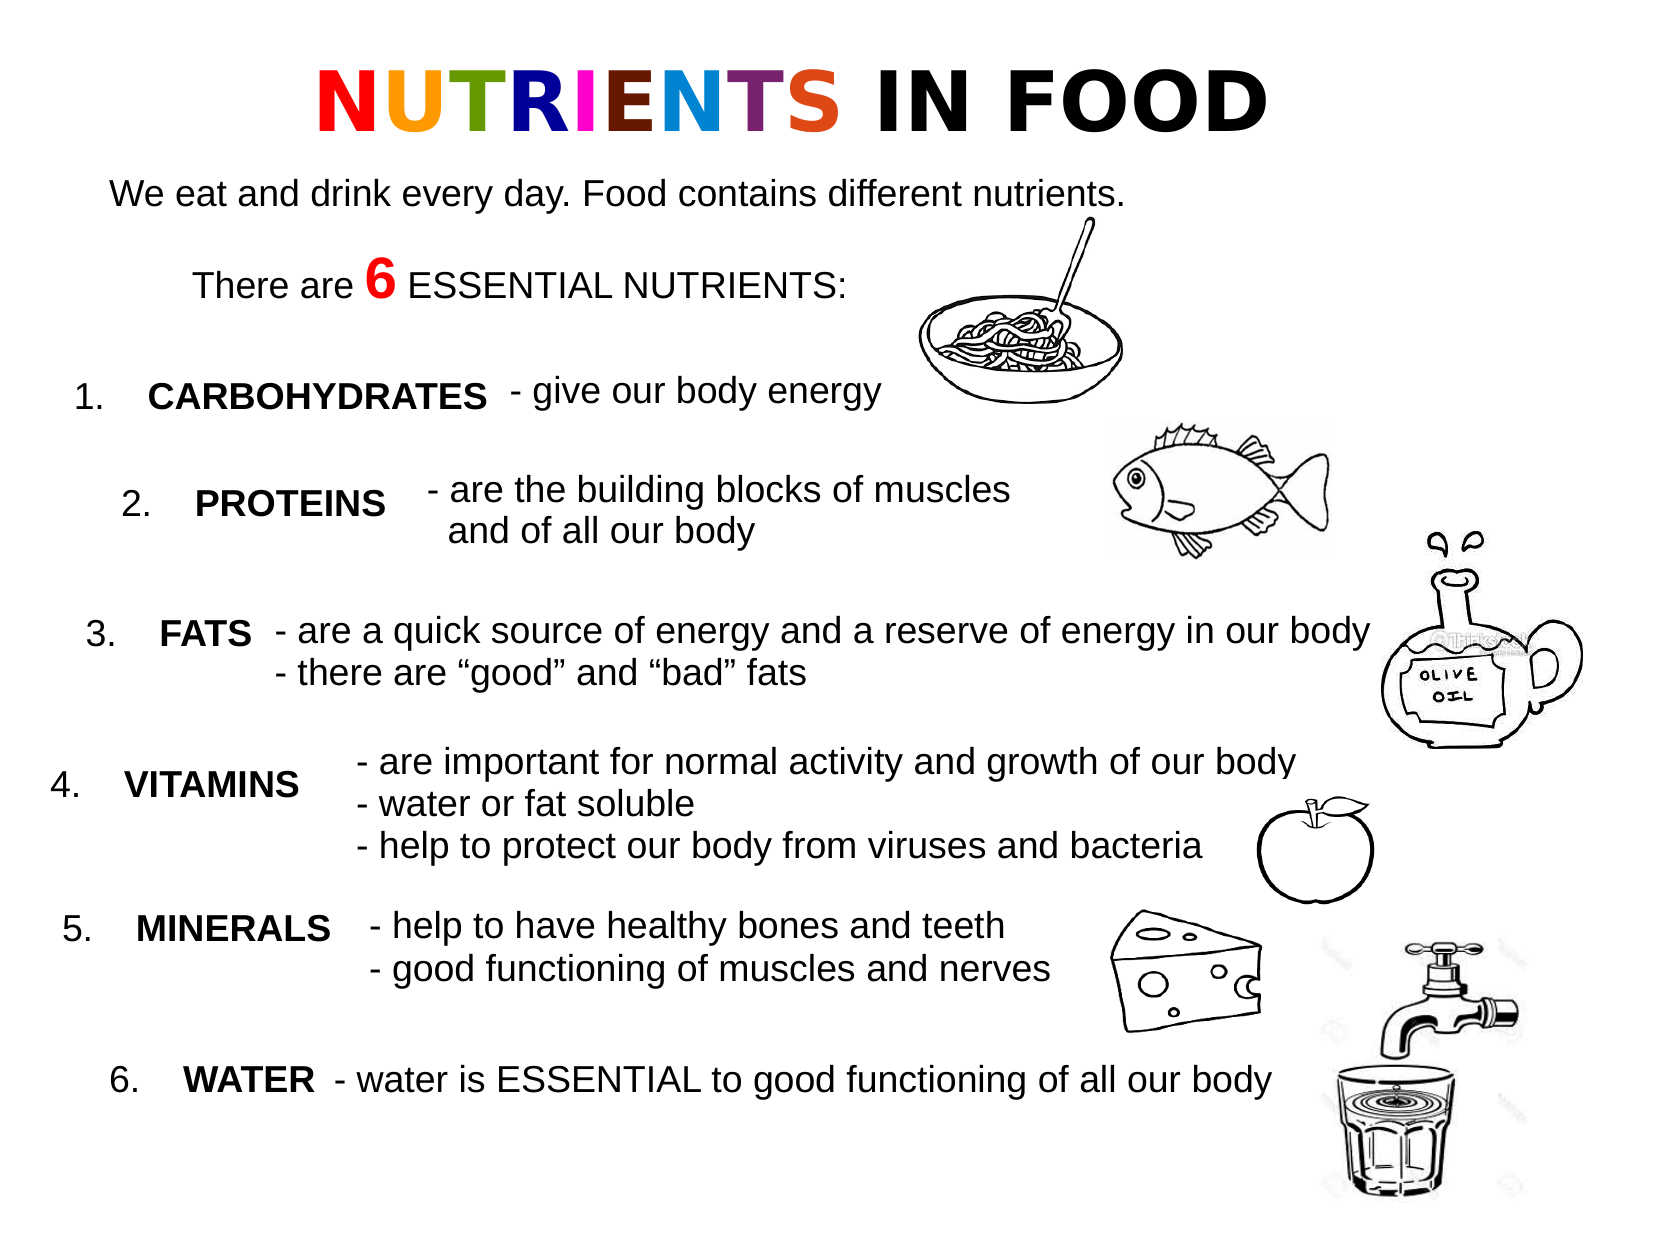

NUTRIENTS IN FOOD
We eat and drink every day. Food contains different nutrients.
There are 6 ESSENTIAL NUTRIENTS:
 - give our body energy
1.	CARBOHYDRATES
 - are the building blocks of muscles and of all our body
2.	PROTEINS
- are a quick source of energy and a reserve of energy in our body
- there are “good” and “bad” fats
3.	FATS
 - are important for normal activity and growth of our body
 - water or fat soluble
 - help to protect our body from viruses and bacteria
4.	VITAMINS
- help to have healthy bones and teeth
- good functioning of muscles and nerves
5.	MINERALS
6.	WATER
- water is ESSENTIAL to good functioning of all our body